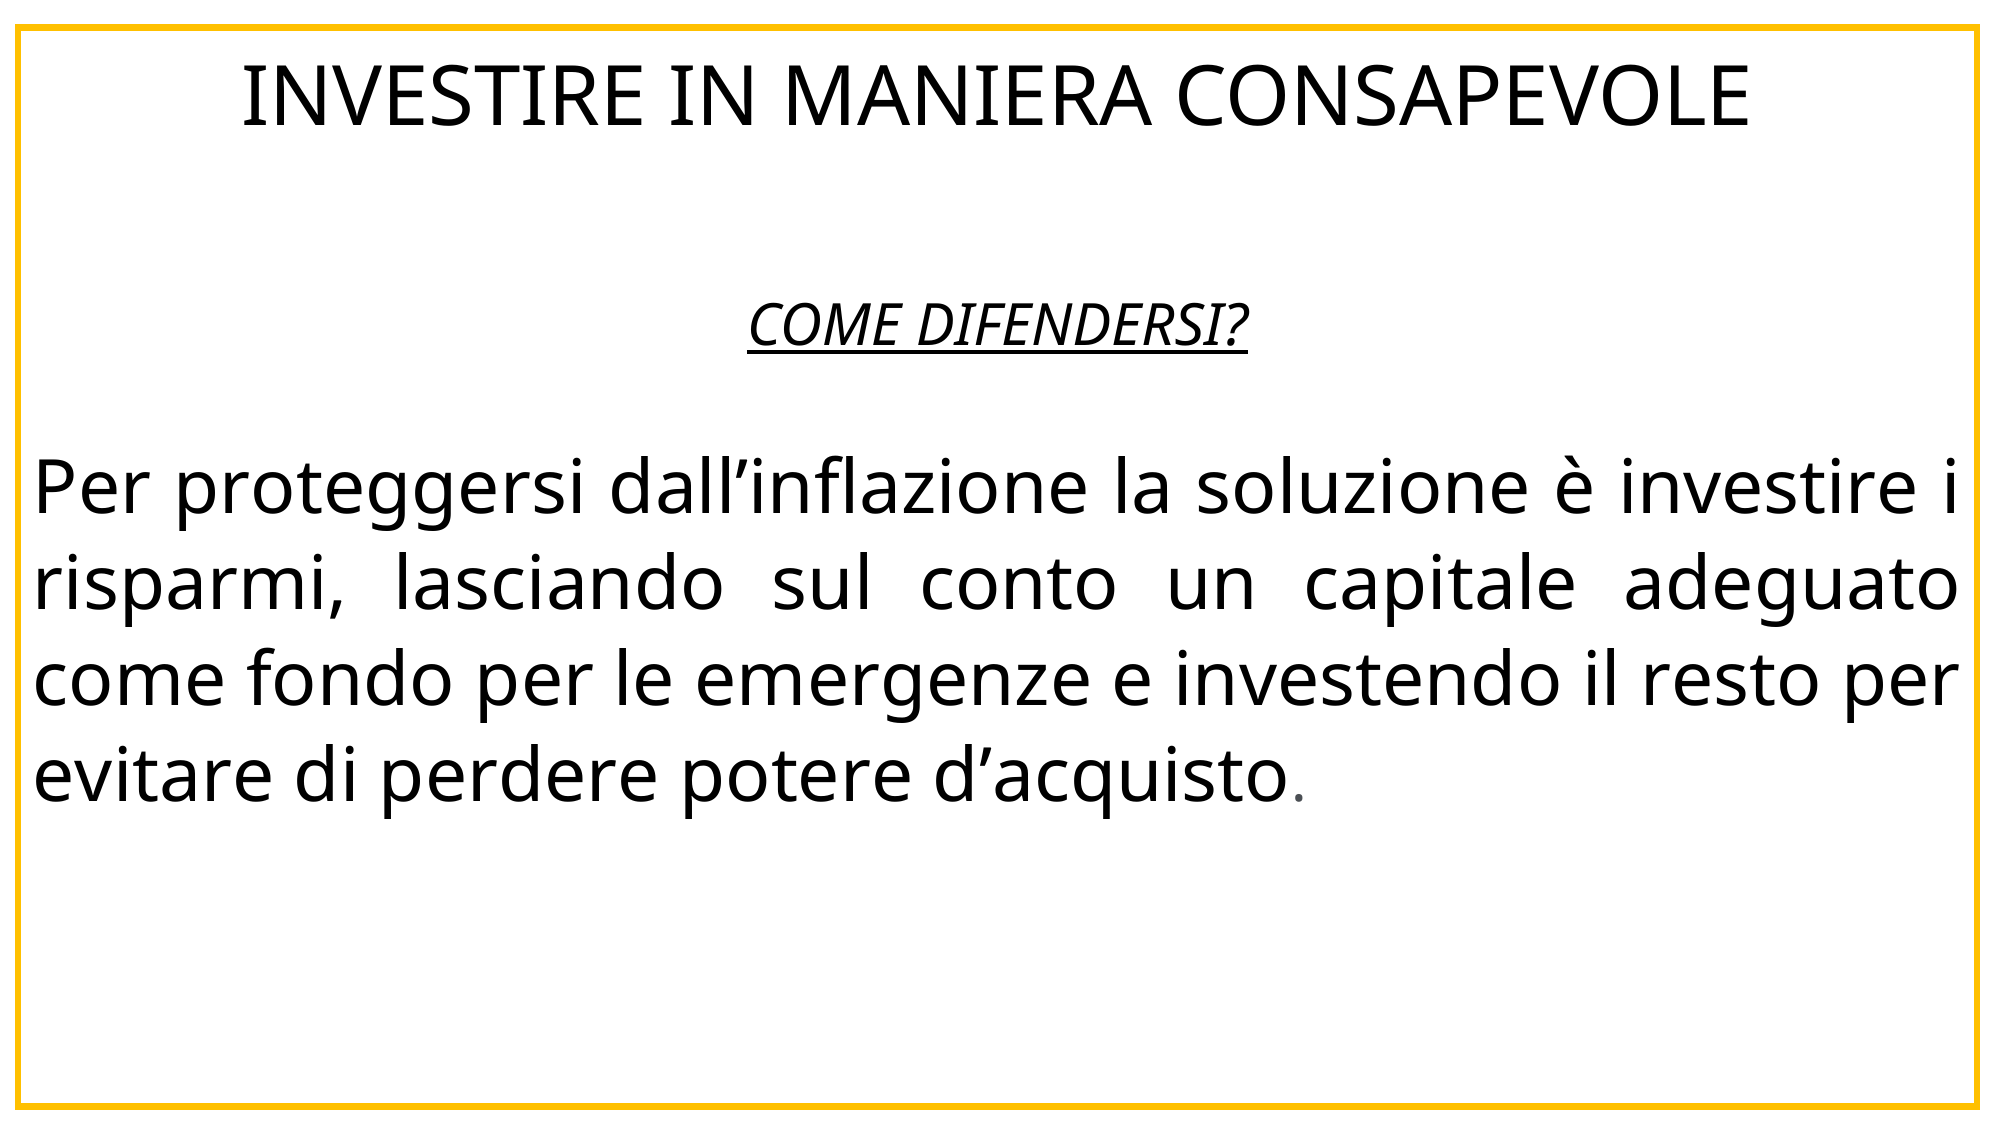

INVESTIRE IN MANIERA CONSAPEVOLE
COME DIFENDERSI?
Per proteggersi dall’inflazione la soluzione è investire i risparmi, lasciando sul conto un capitale adeguato come fondo per le emergenze e investendo il resto per evitare di perdere potere d’acquisto.